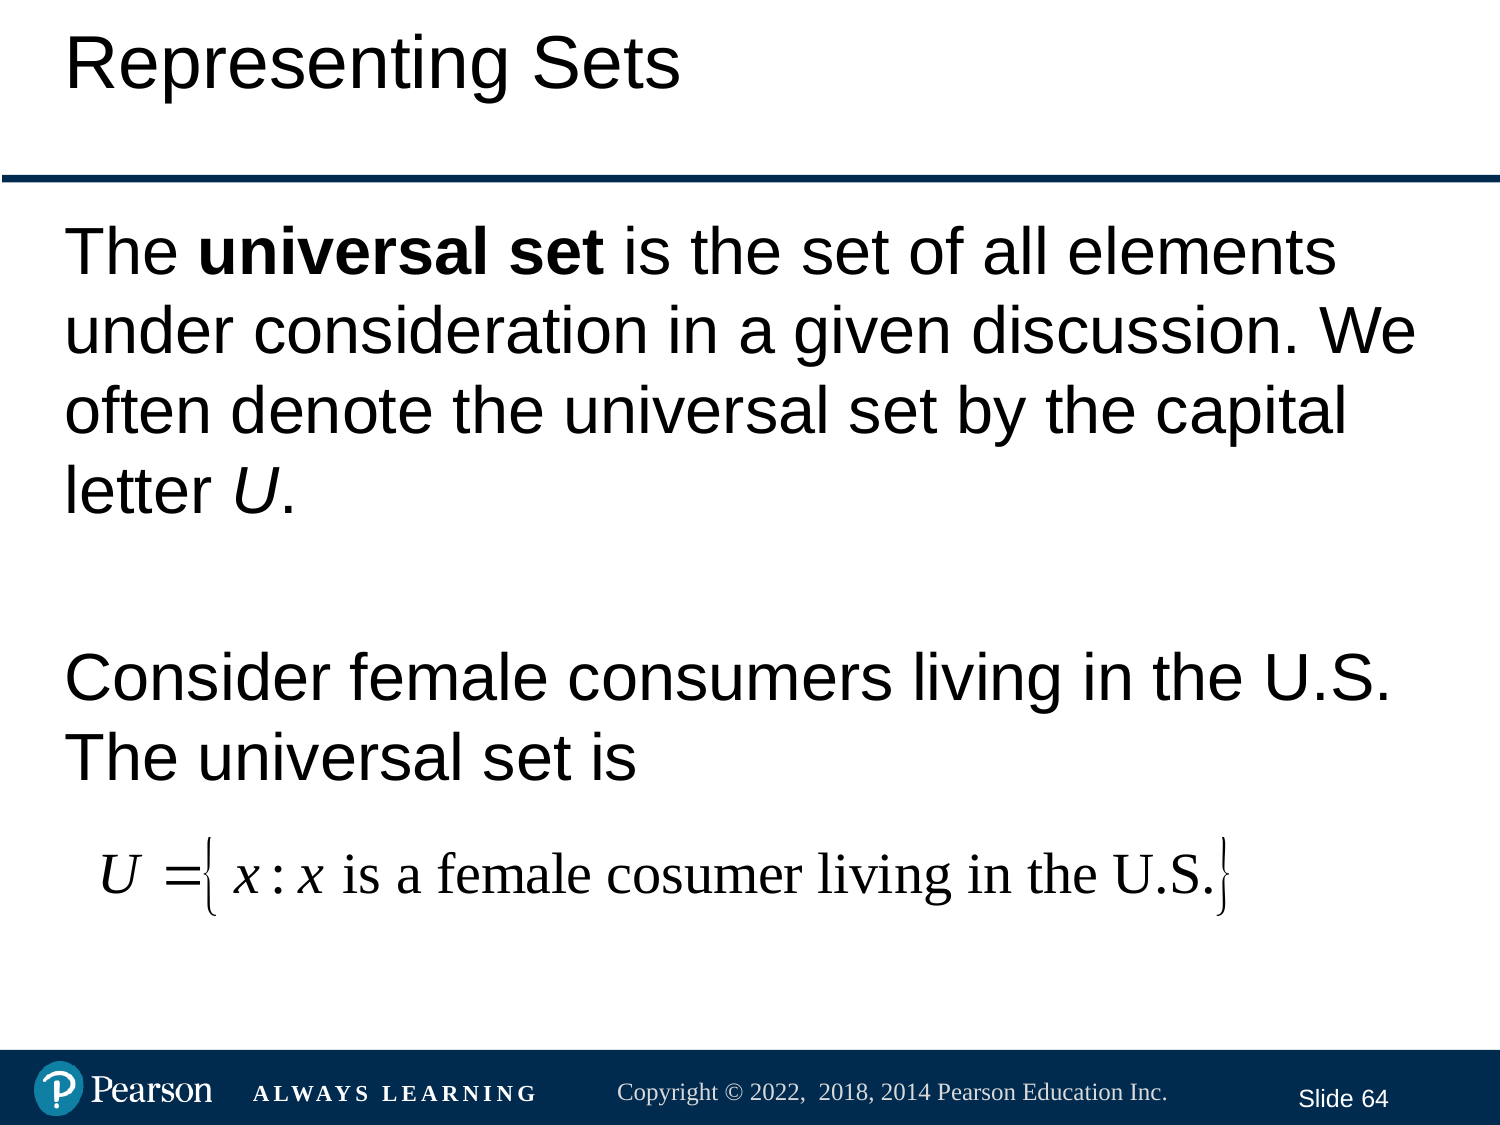

# Representing Sets
The universal set is the set of all elements under consideration in a given discussion. We often denote the universal set by the capital letter U.
Consider female consumers living in the U.S. The universal set is